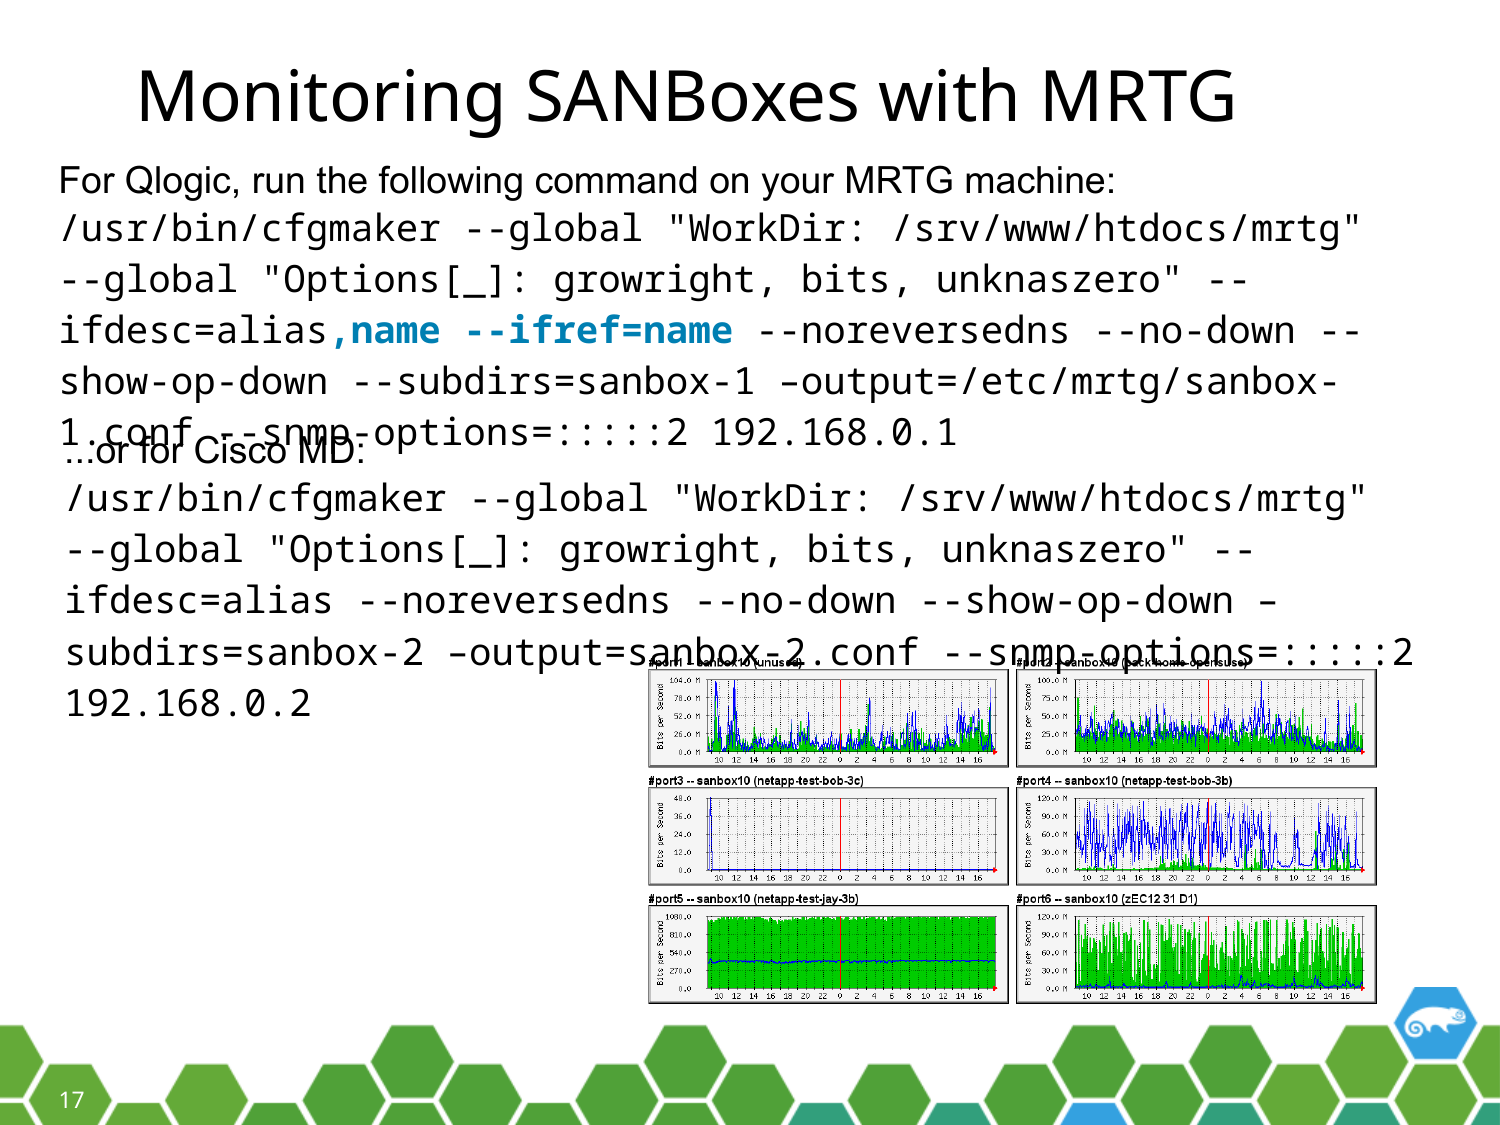

# Monitoring SANBoxes with MRTG
For Qlogic, run the following command on your MRTG machine:
/usr/bin/cfgmaker --global "WorkDir: /srv/www/htdocs/mrtg" --global "Options[_]: growright, bits, unknaszero" --ifdesc=alias,name --ifref=name --noreversedns --no-down --show-op-down --subdirs=sanbox-1 –output=/etc/mrtg/sanbox-1.conf --snmp-options=:::::2 192.168.0.1
...or for Cisco MD:
/usr/bin/cfgmaker --global "WorkDir: /srv/www/htdocs/mrtg" --global "Options[_]: growright, bits, unknaszero" --ifdesc=alias --noreversedns --no-down --show-op-down –subdirs=sanbox-2 –output=sanbox-2.conf --snmp-options=:::::2 192.168.0.2